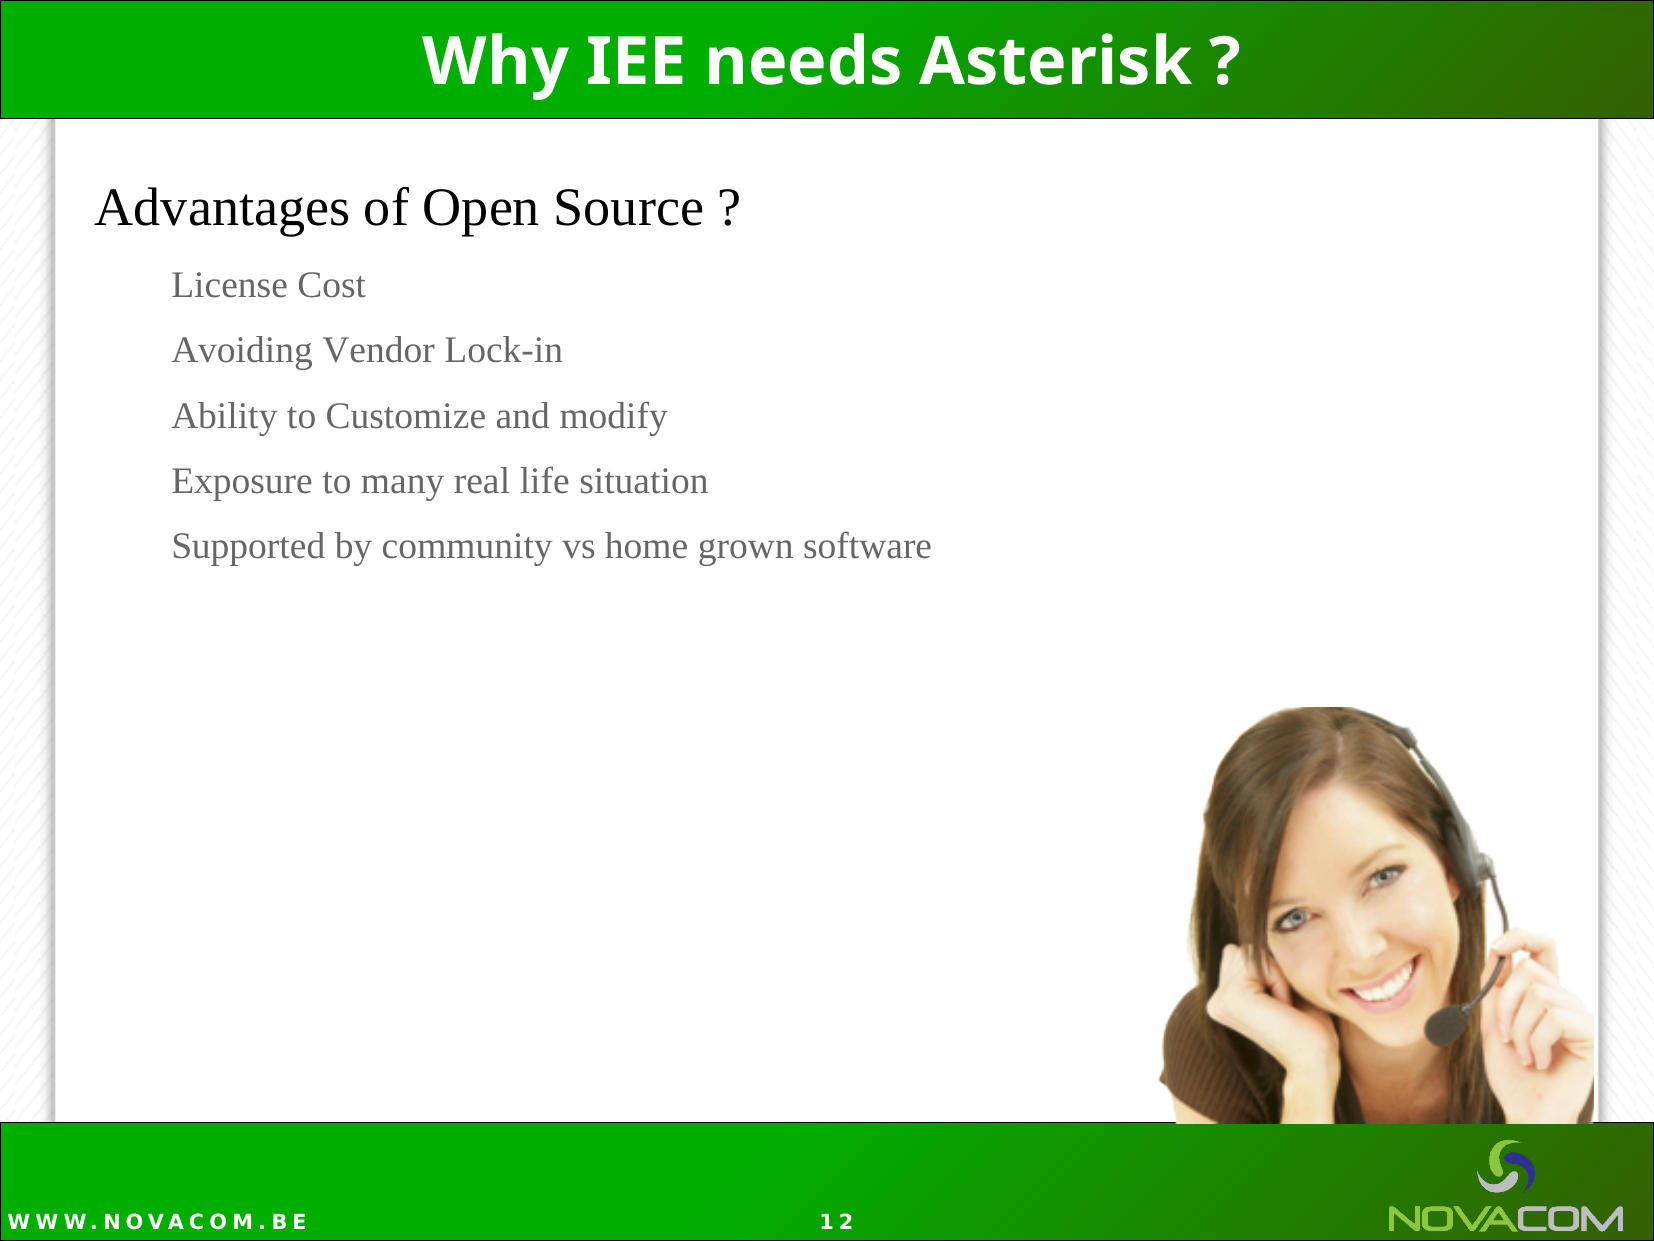

# Why IEE needs Asterisk ?
Advantages of Open Source ?
License Cost
Avoiding Vendor Lock-in
Ability to Customize and modify
Exposure to many real life situation
Supported by community vs home grown software